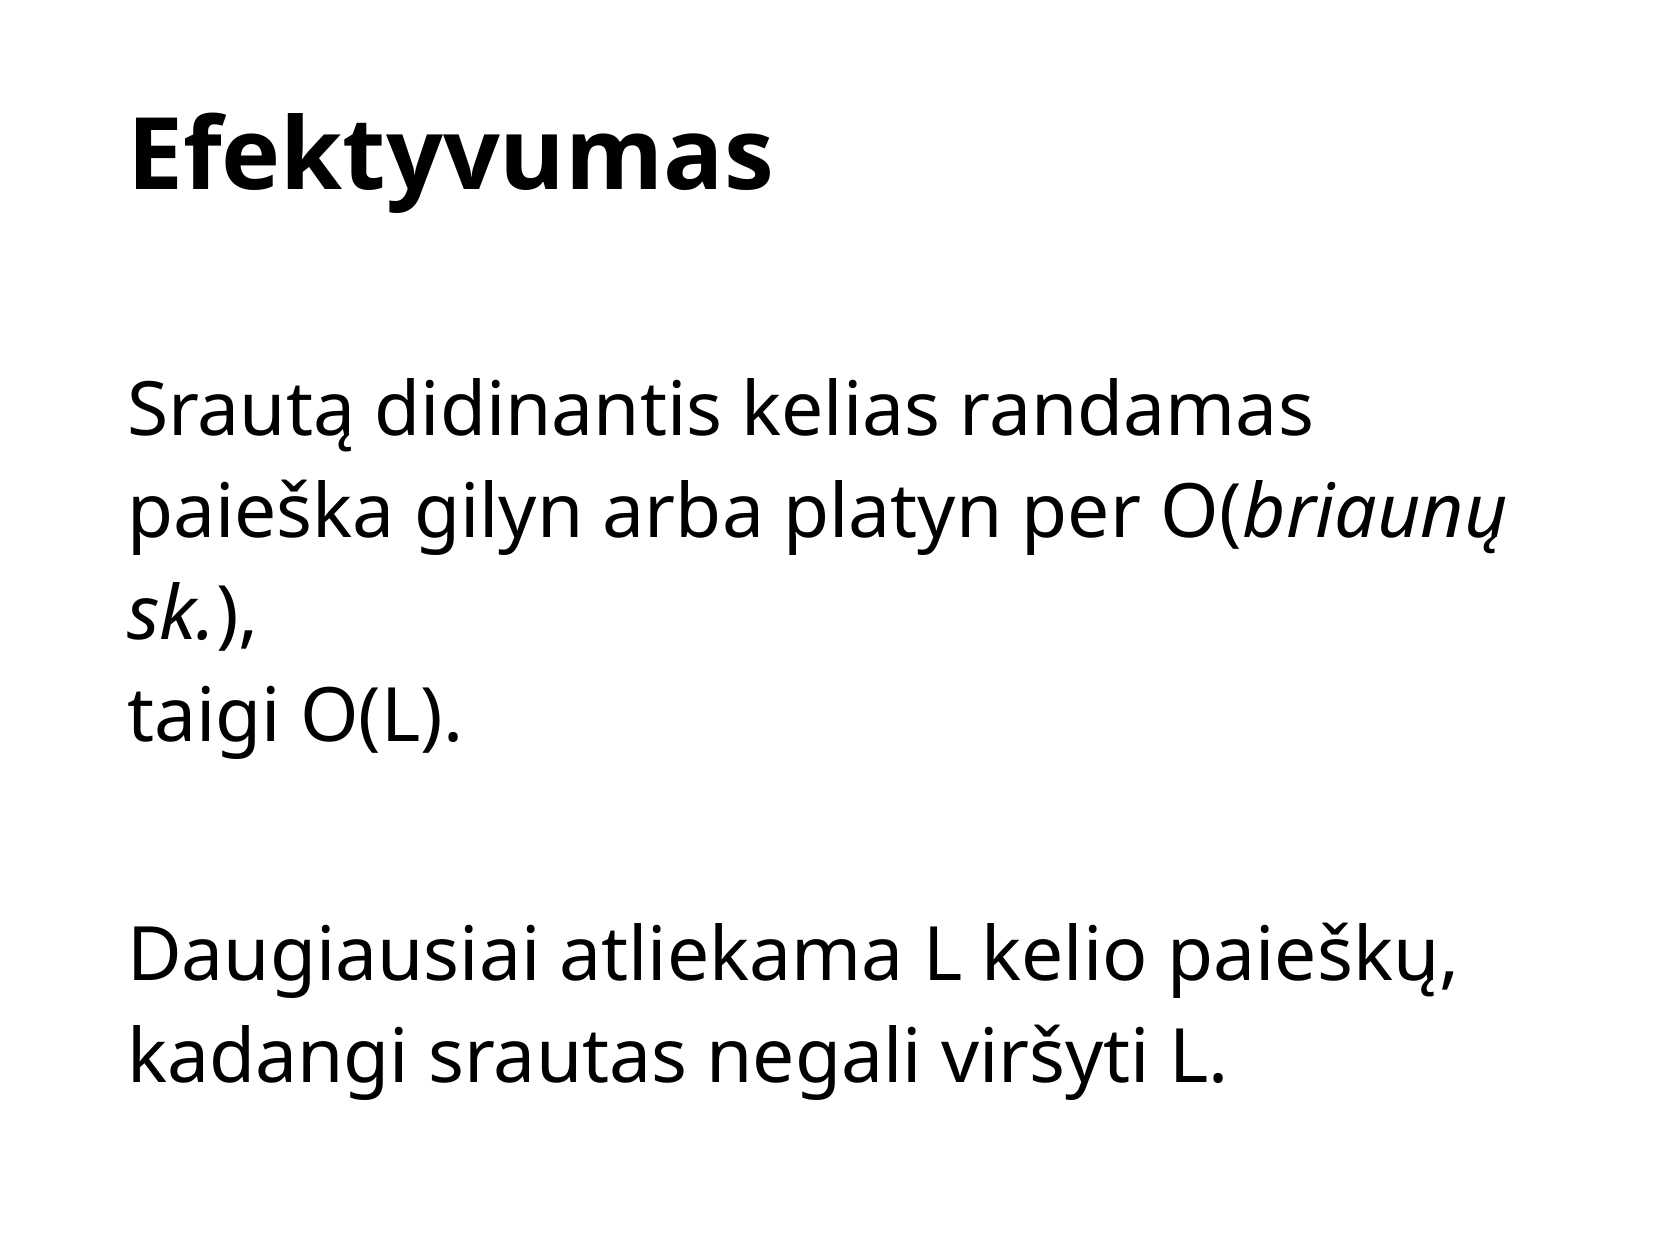

Efektyvumas
Srautą didinantis kelias randamas paieška gilyn arba platyn per O(briaunų sk.),
taigi O(L).
Daugiausiai atliekama L kelio paieškų, kadangi srautas negali viršyti L.
Sprendimo sudėtingumas - O(L2)